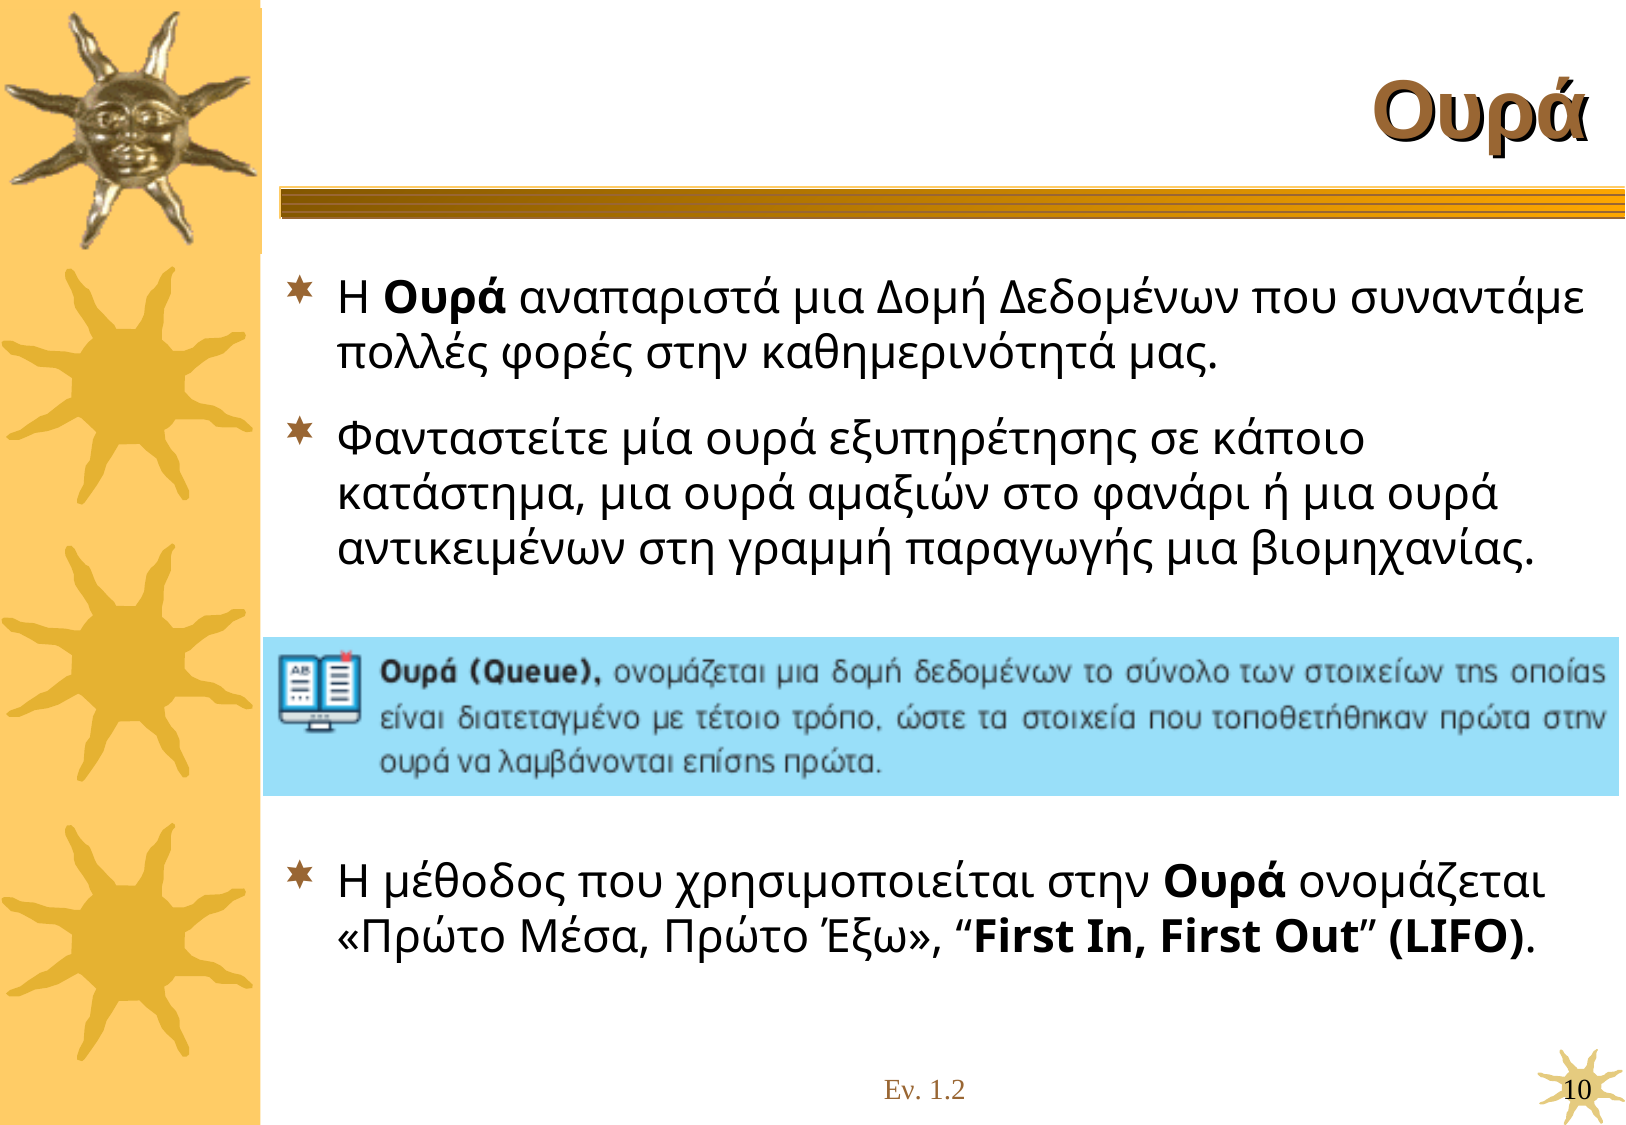

Ουρά
Η Ουρά αναπαριστά μια Δομή Δεδομένων που συναντάμε πολλές φορές στην καθημερινότητά μας.
Φανταστείτε μία ουρά εξυπηρέτησης σε κάποιο κατάστημα, μια ουρά αμαξιών στο φανάρι ή μια ουρά αντικειμένων στη γραμμή παραγωγής μια βιομηχανίας.
Η μέθοδος που χρησιμοποιείται στην Ουρά ονομάζεται «Πρώτο Μέσα, Πρώτο Έξω», “First In, First Out” (LIFO).
Εν. 1.2
10